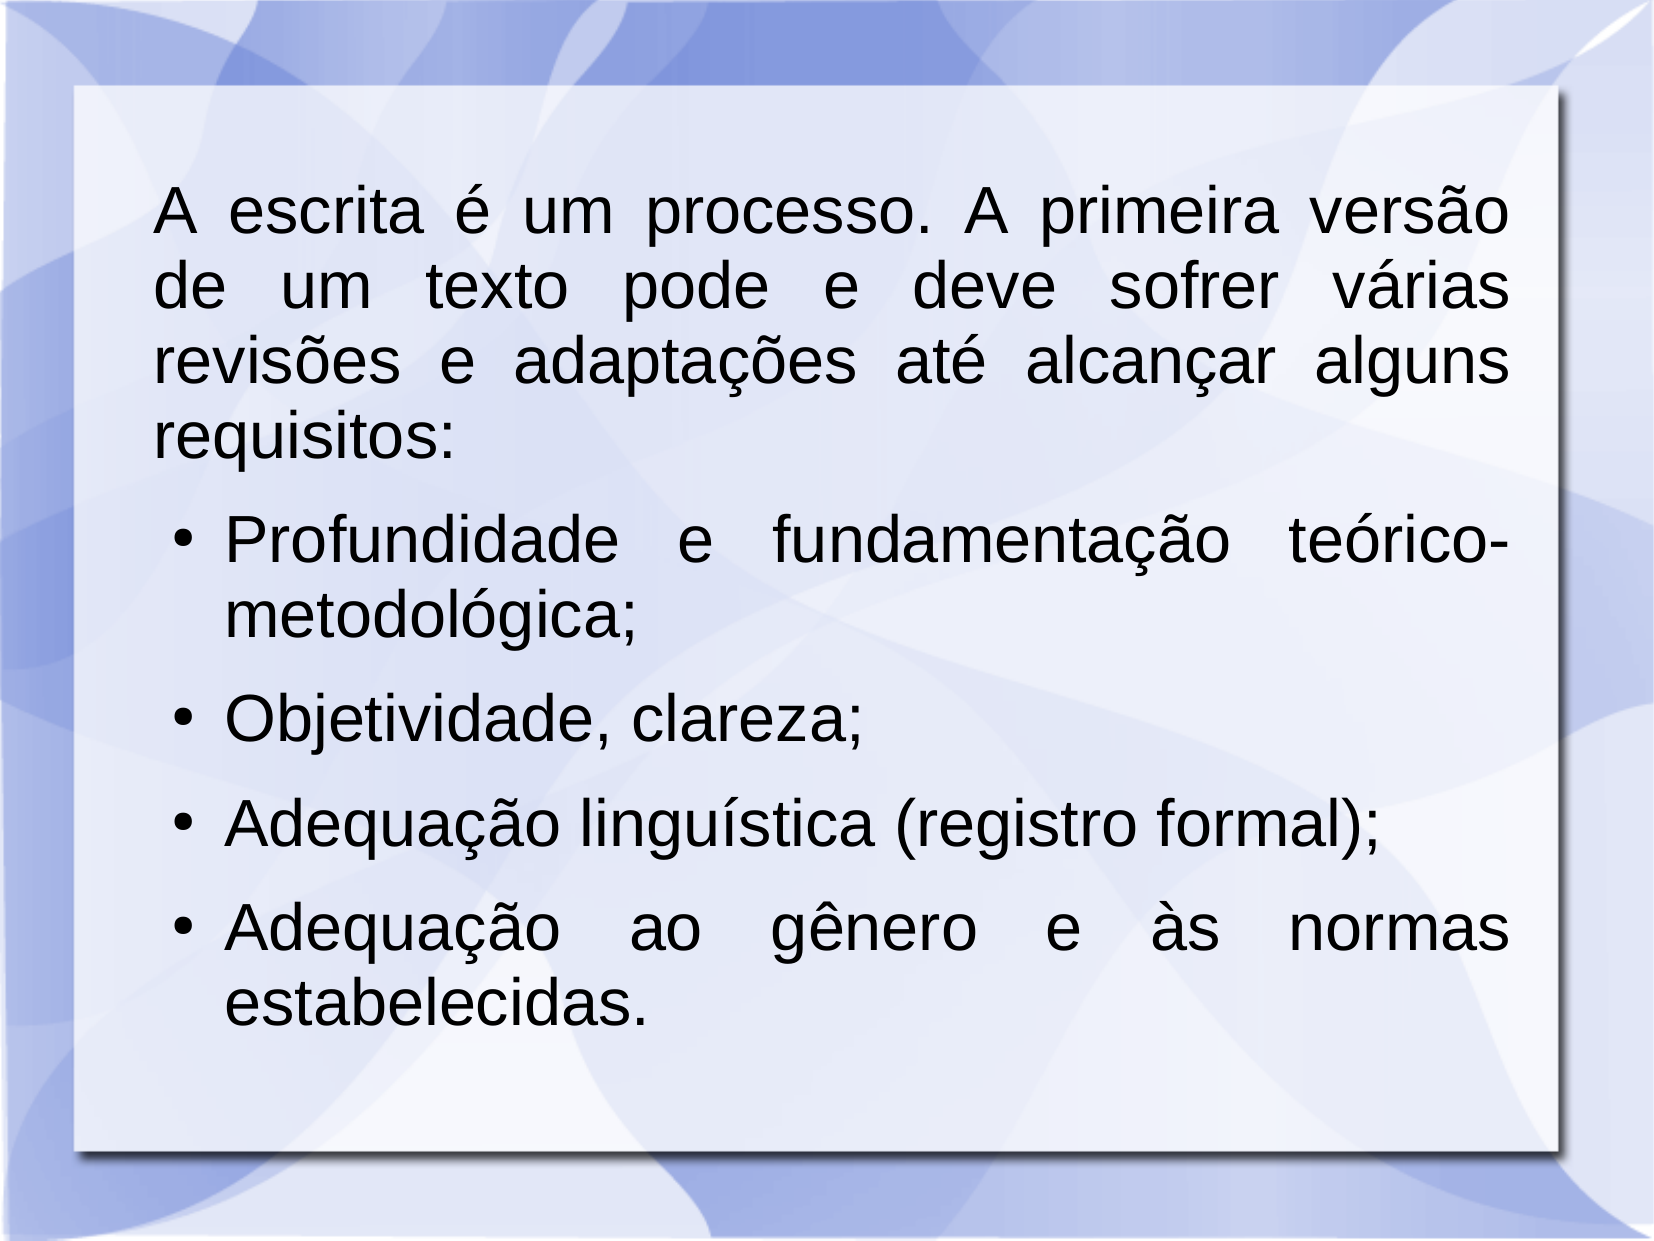

# A escrita é um processo. A primeira versão de um texto pode e deve sofrer várias revisões e adaptações até alcançar alguns requisitos:
Profundidade e fundamentação teórico-metodológica;
Objetividade, clareza;
Adequação linguística (registro formal);
Adequação ao gênero e às normas estabelecidas.